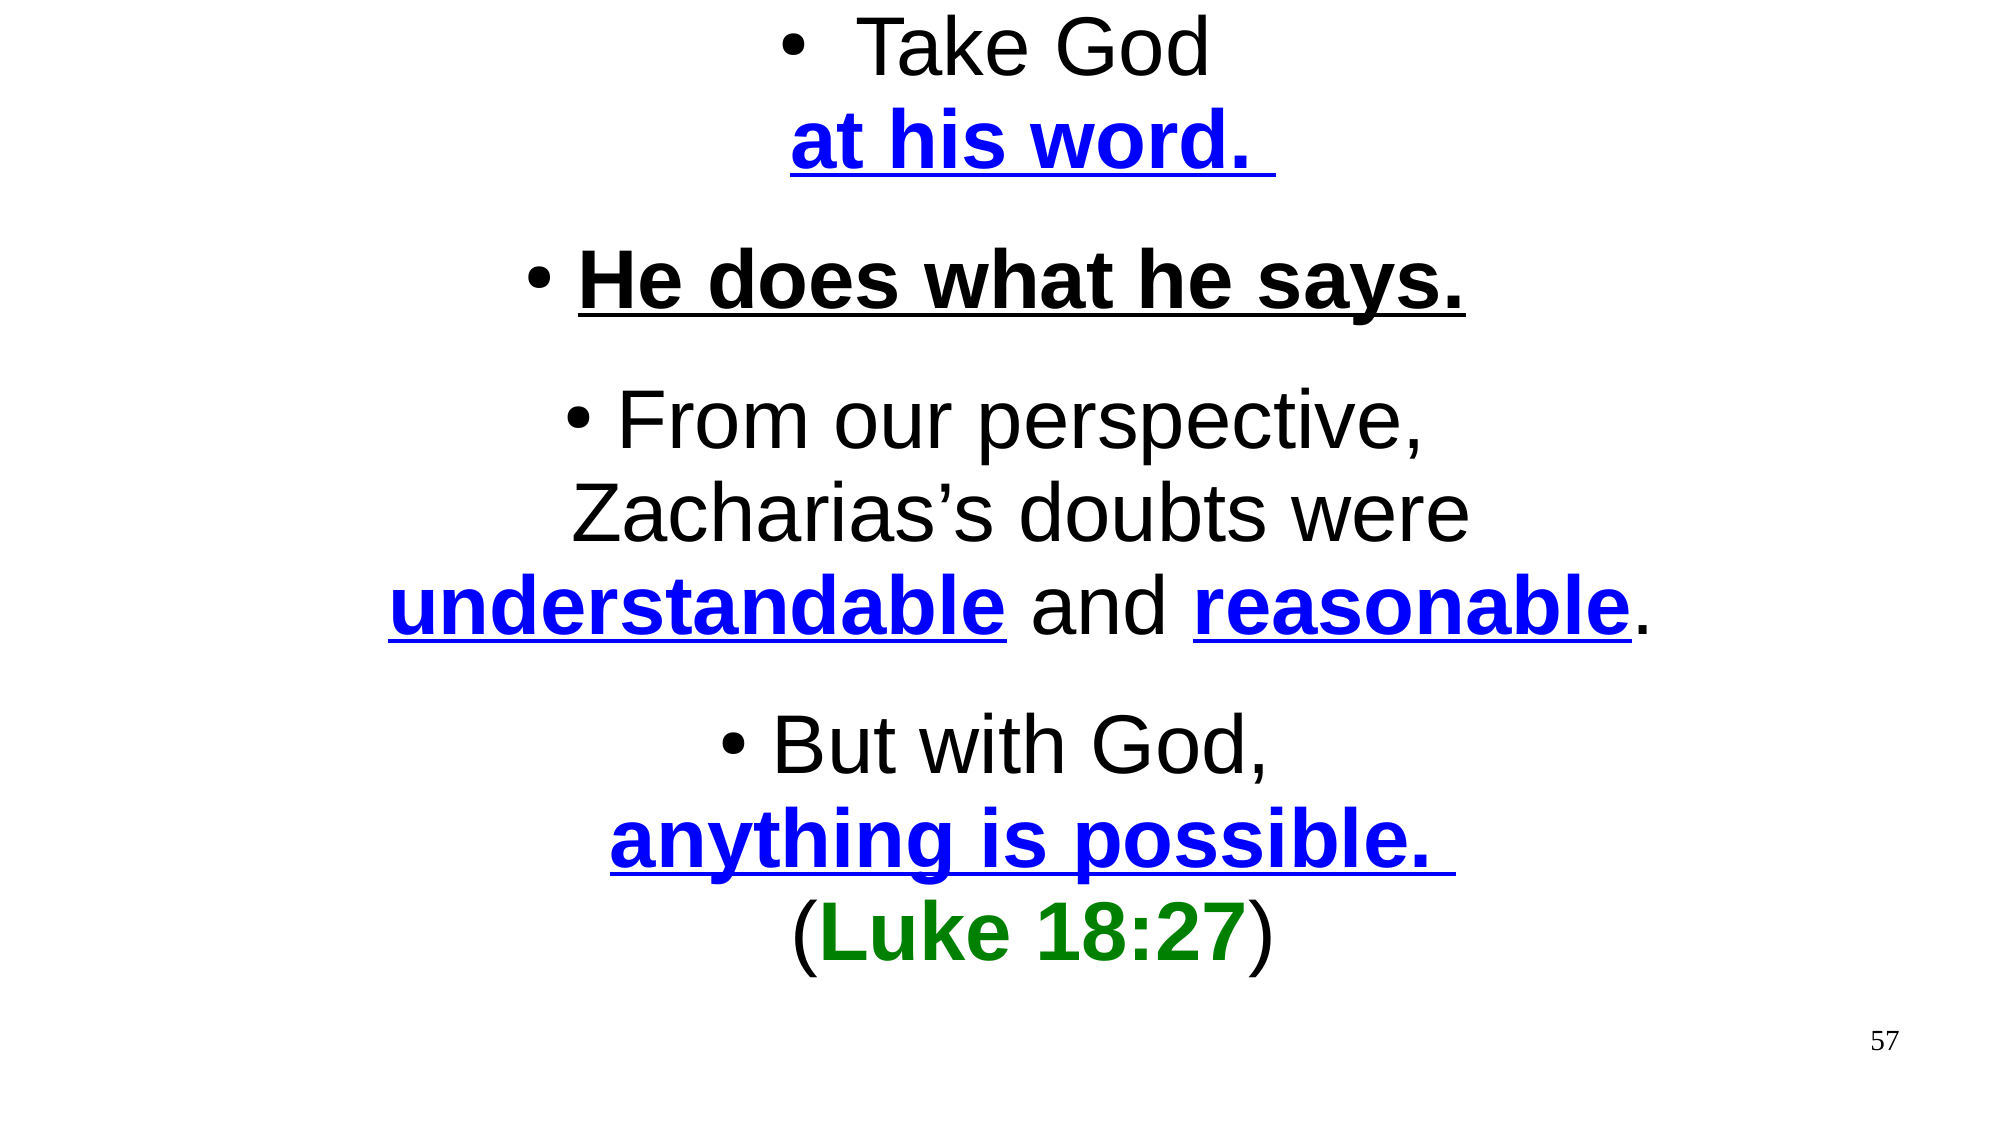

# Take God at his word.
He does what he says.
From our perspective,
Zacharias’s doubts were
understandable and reasonable.
But with God,
anything is possible.
(Luke 18:27)
57